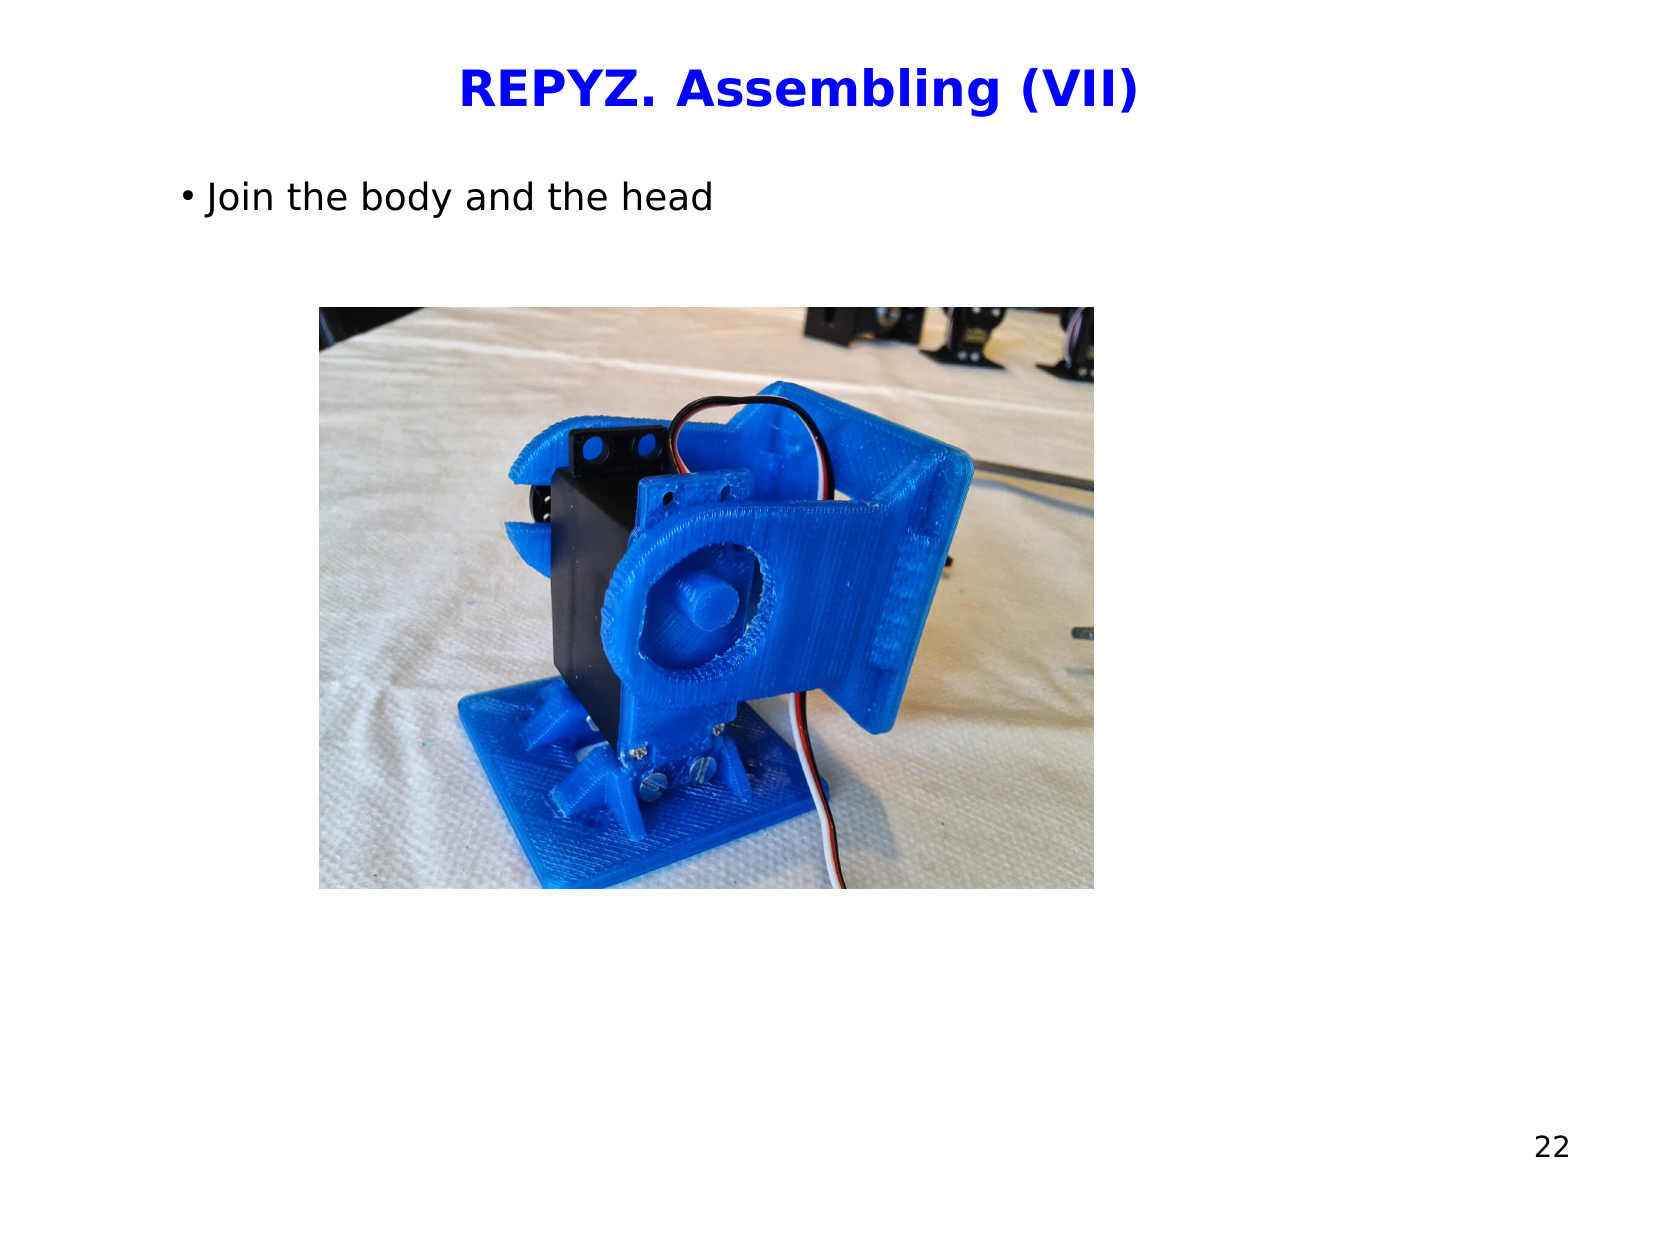

REPYZ. Assembling (VII)
 Join the body and the head
22